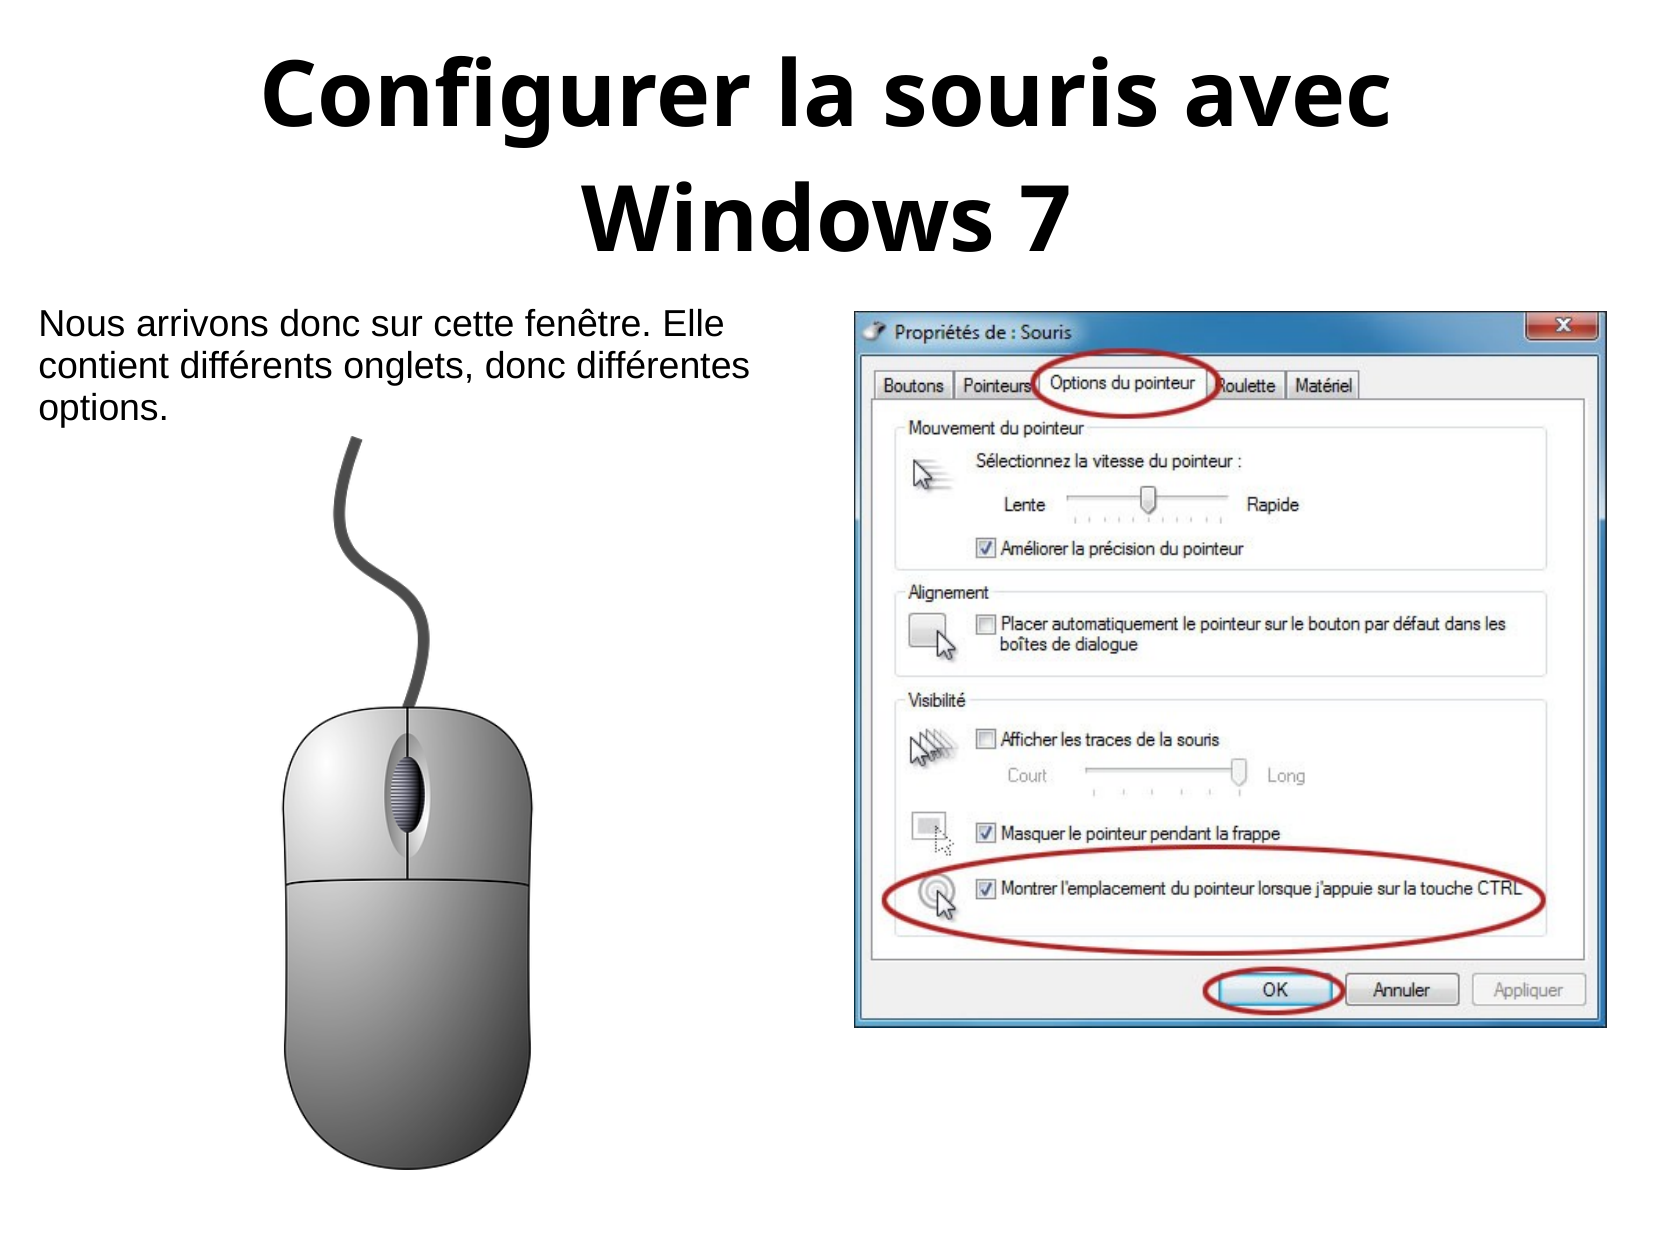

# Configurer la souris avec Windows 7
Nous arrivons donc sur cette fenêtre. Elle contient différents onglets, donc différentes options.